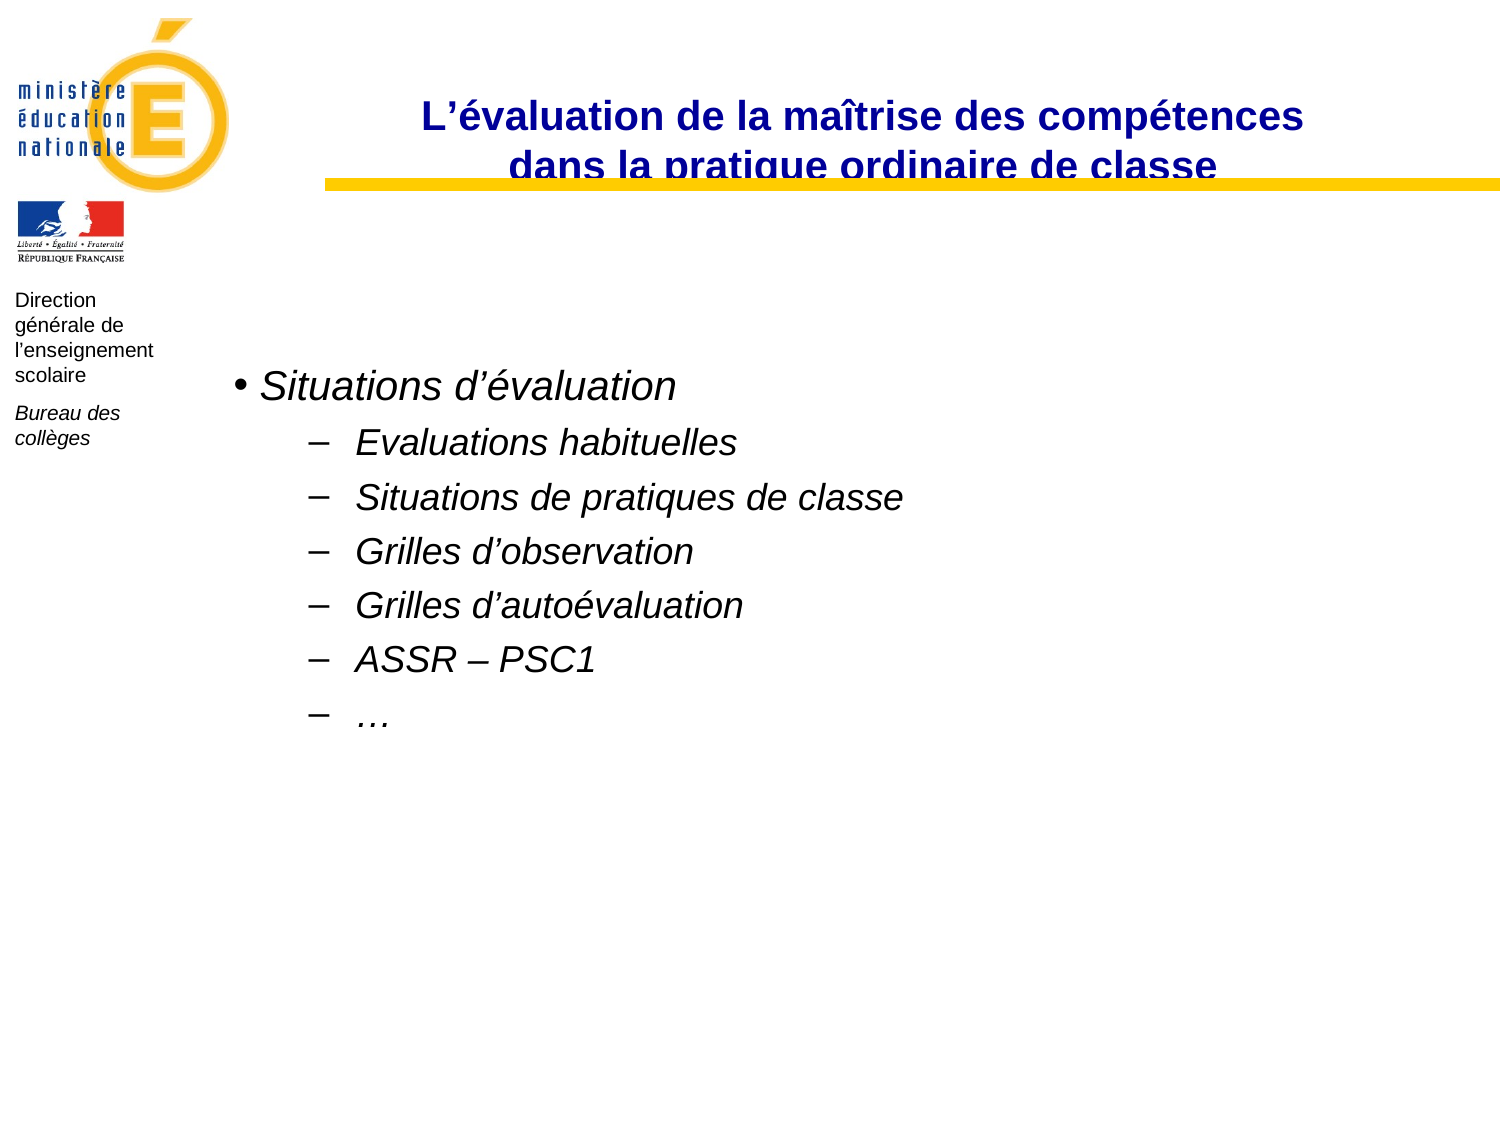

Direction générale de l’enseignement scolaire
Bureau des collèges
# L’évaluation de la maîtrise des compétences dans la pratique ordinaire de classe
 Situations d’évaluation
Evaluations habituelles
Situations de pratiques de classe
Grilles d’observation
Grilles d’autoévaluation
ASSR – PSC1
…